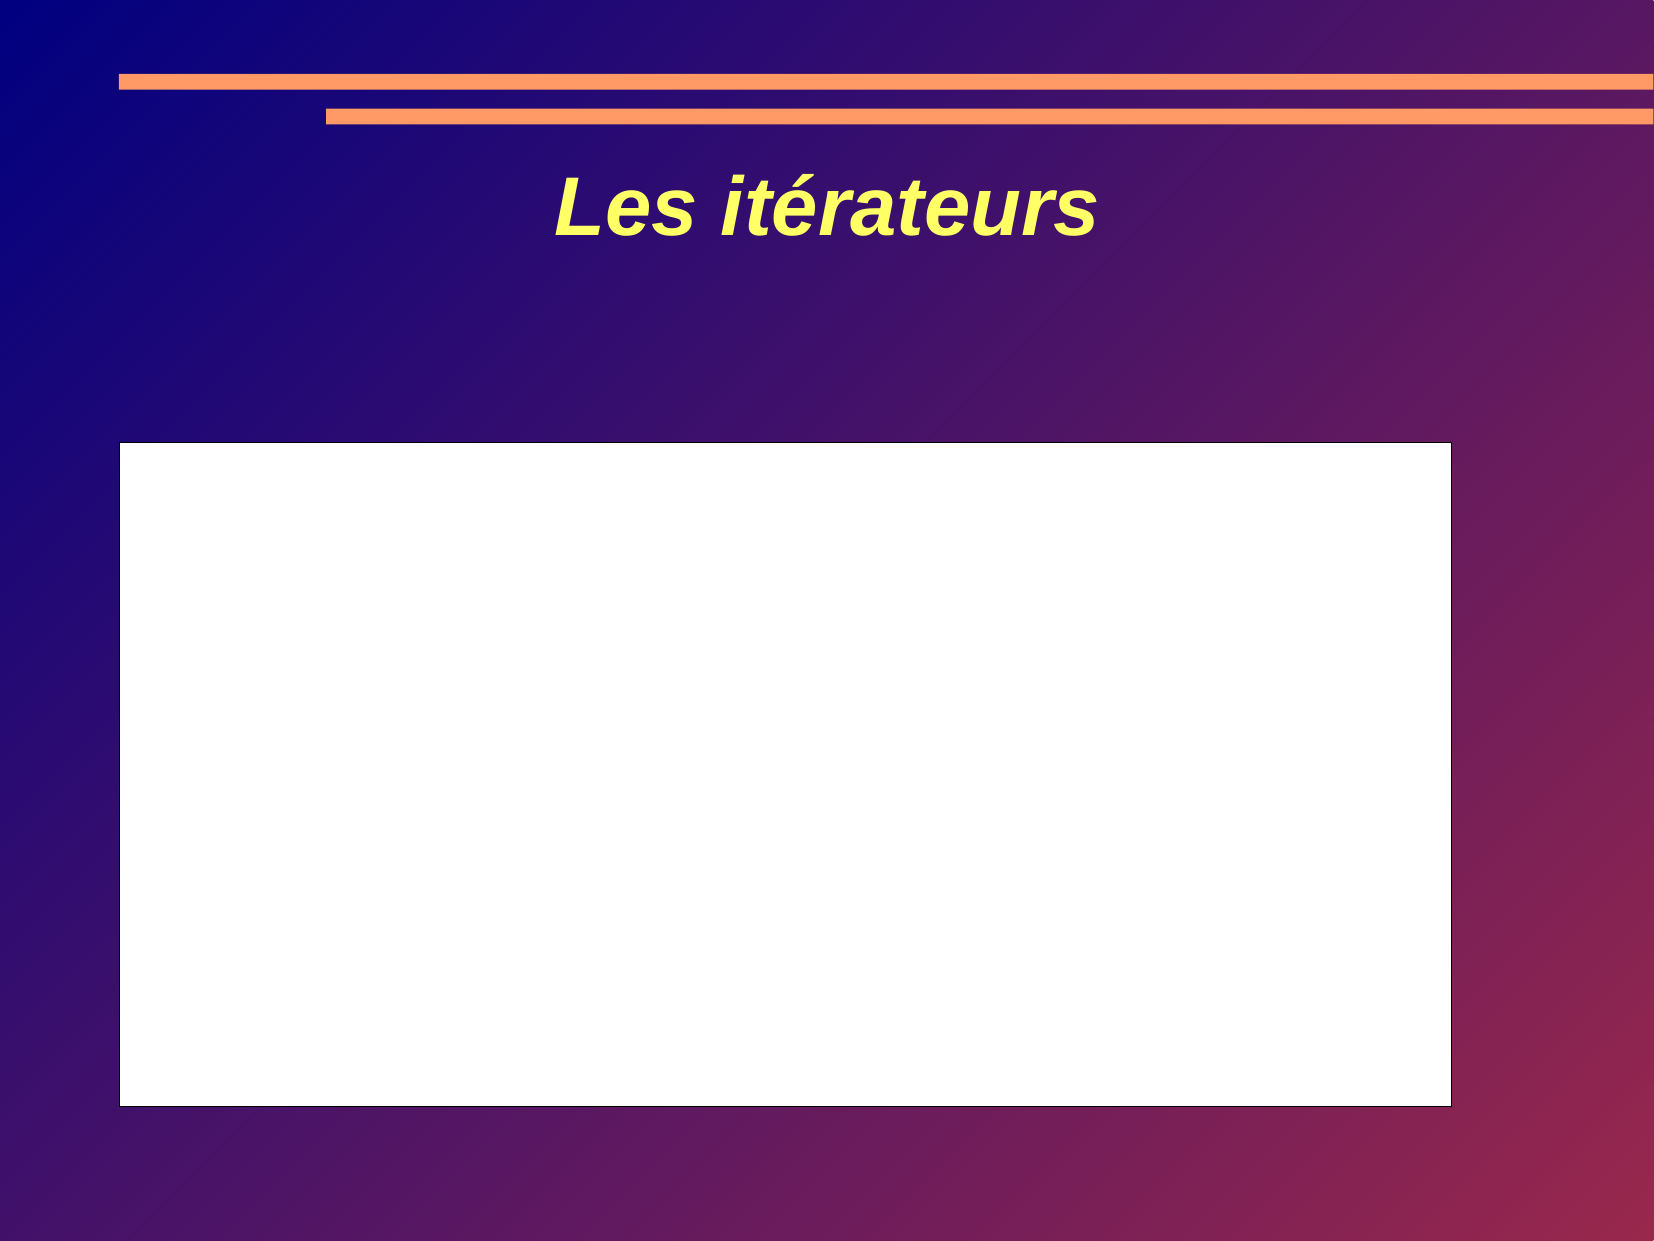

# Les itérateurs
	class CSemaine : System.Collections.IEnumerable
	{
		string[] m_Jours = {"Lun", "Mar", "Mer", "Jeu",
			"Ven", "Sam", "Dim" };
		public System.Collections.IEnumerator GetEnumerator()
		{
			for (int i = 0; i < m_jours.Length; ++i)
			{
				// yield conserve la valeur courante et
				// implémente l'interface IEnumerator :
				yield return m_Jours[i];
			}
		}
	}